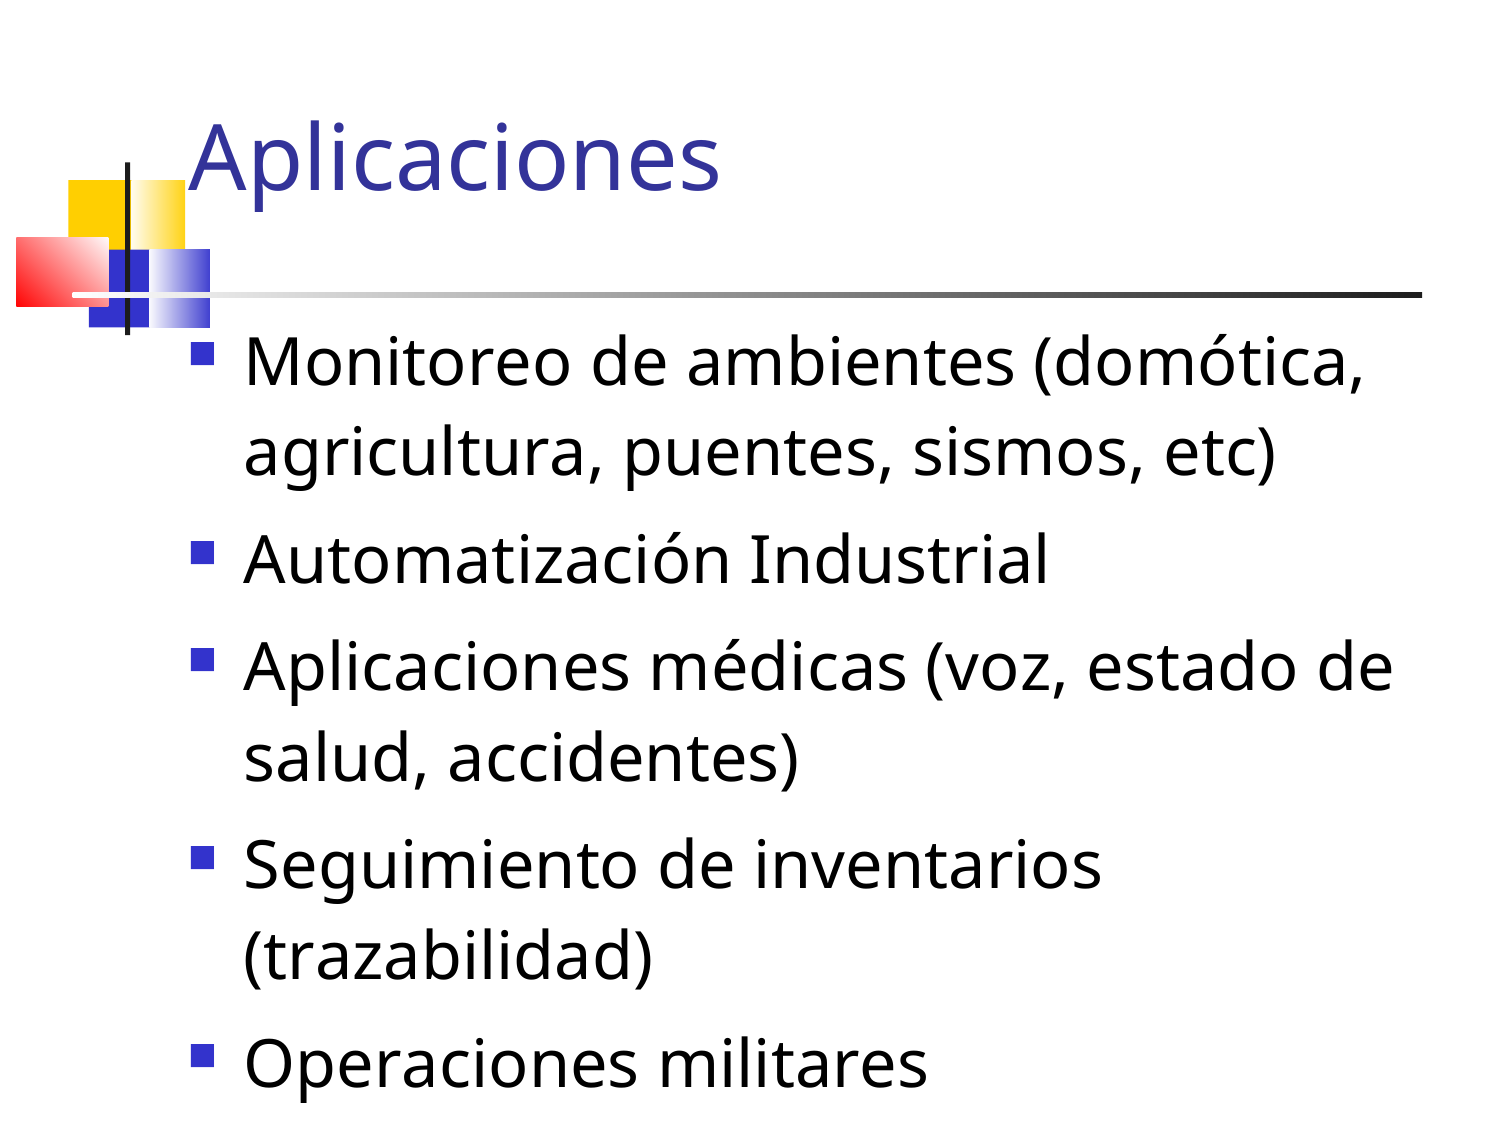

# Aplicaciones
Monitoreo de ambientes (domótica, agricultura, puentes, sismos, etc)
Automatización Industrial
Aplicaciones médicas (voz, estado de salud, accidentes)
Seguimiento de inventarios (trazabilidad)
Operaciones militares
Ver links en página del curso